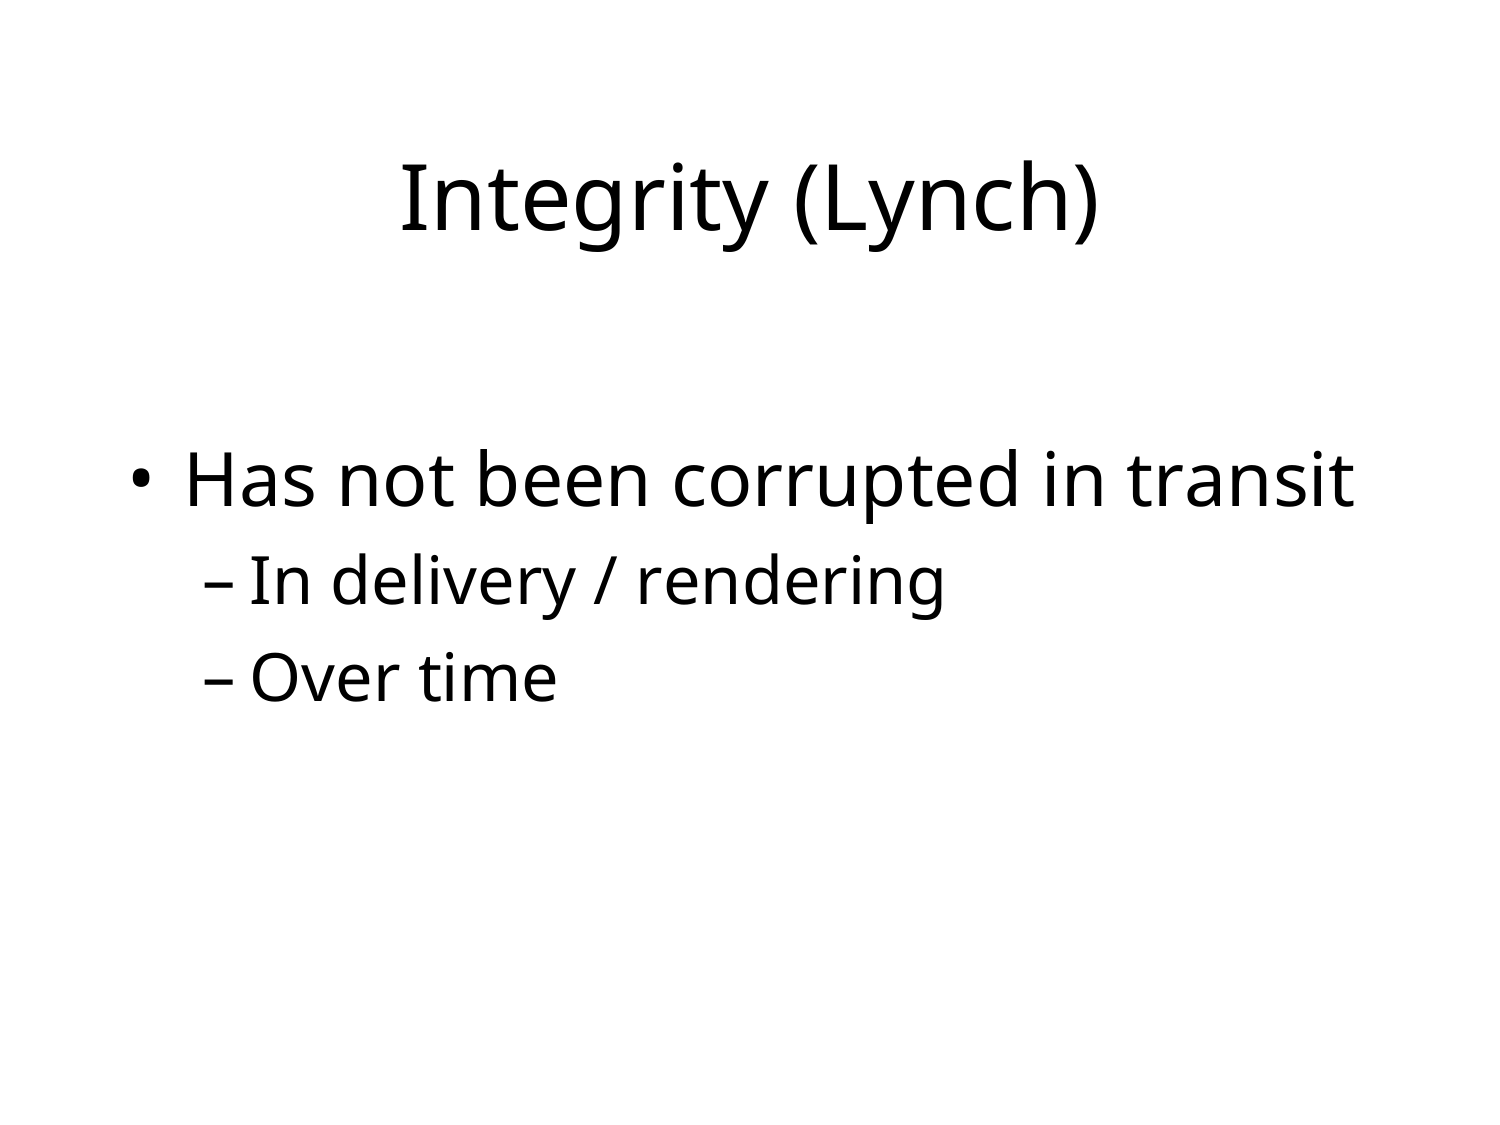

# Integrity (Lynch)
Has not been corrupted in transit
In delivery / rendering
Over time